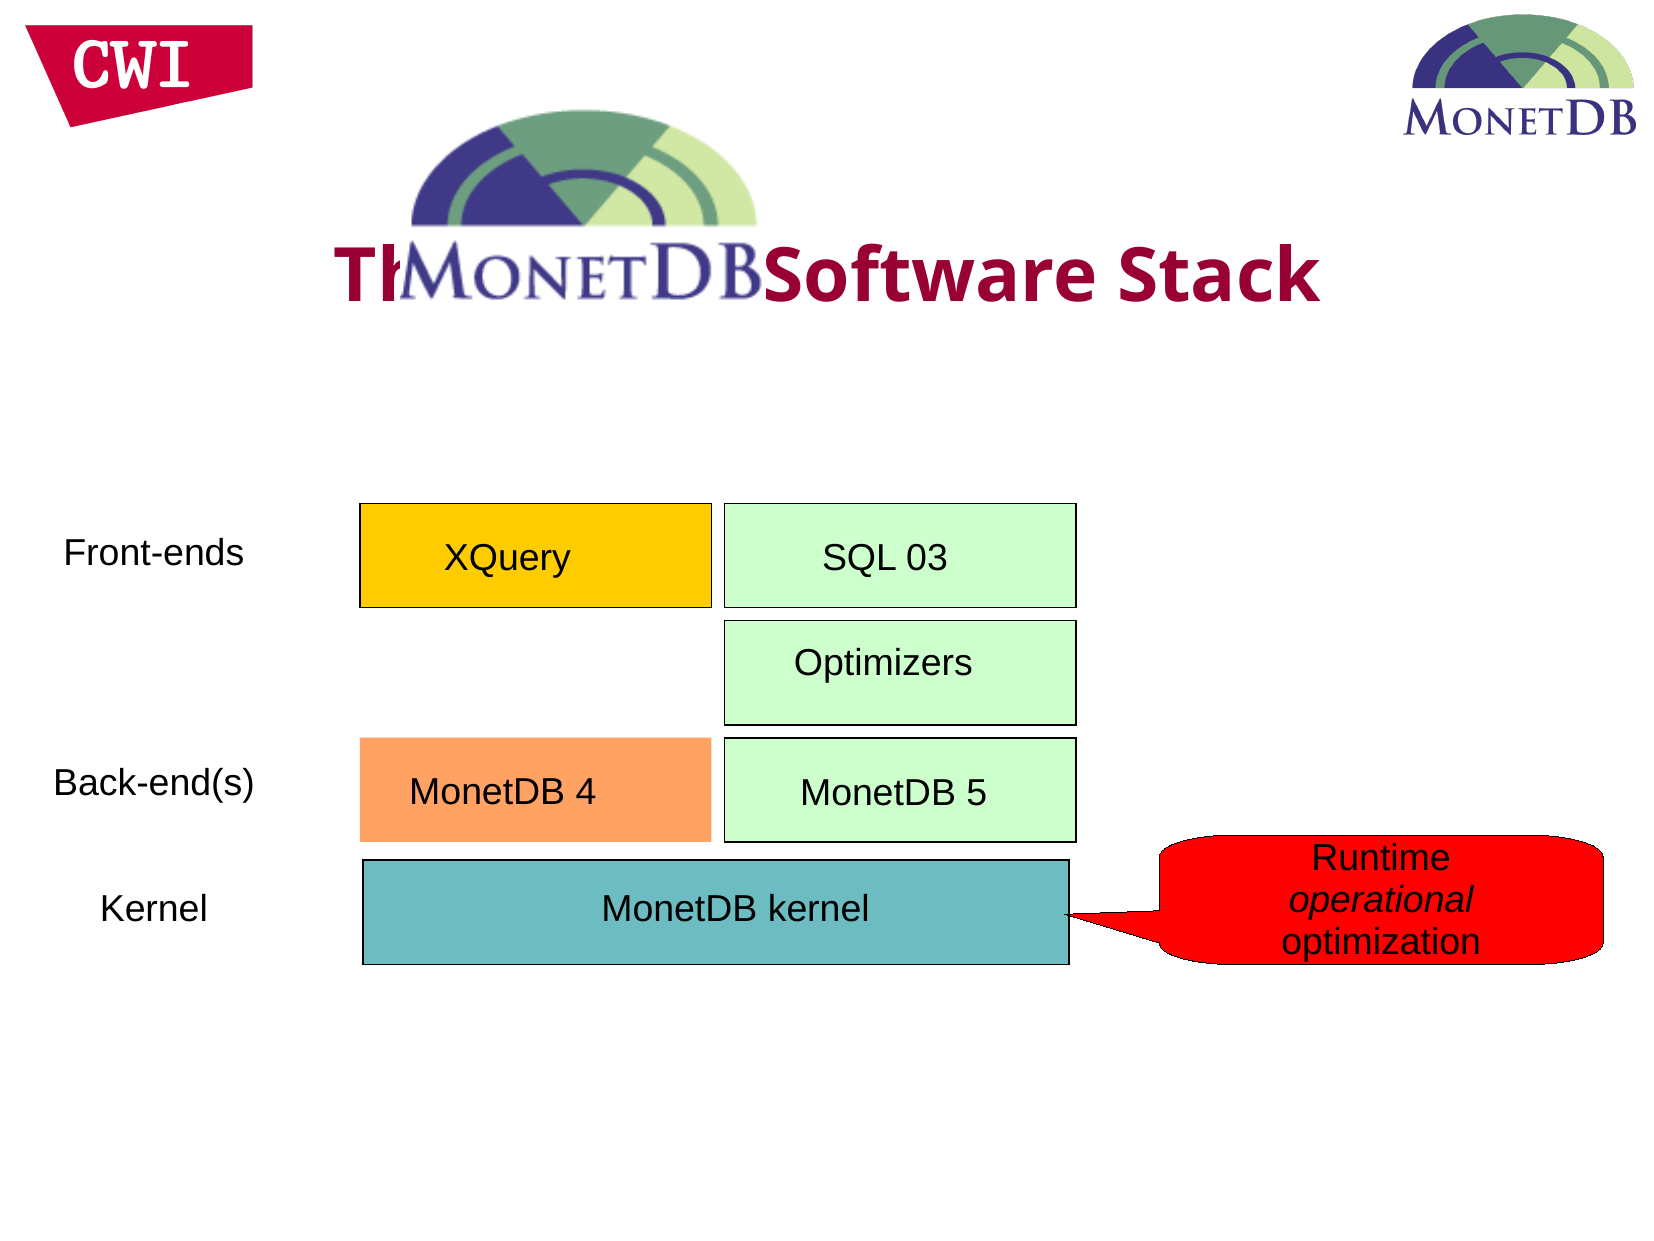

The Software Stack
Front-ends
XQuery
SQL 03
Optimizers
Back-end(s)
MonetDB 4
MonetDB 5
Runtime
operational
optimization
MonetDB kernel
Kernel